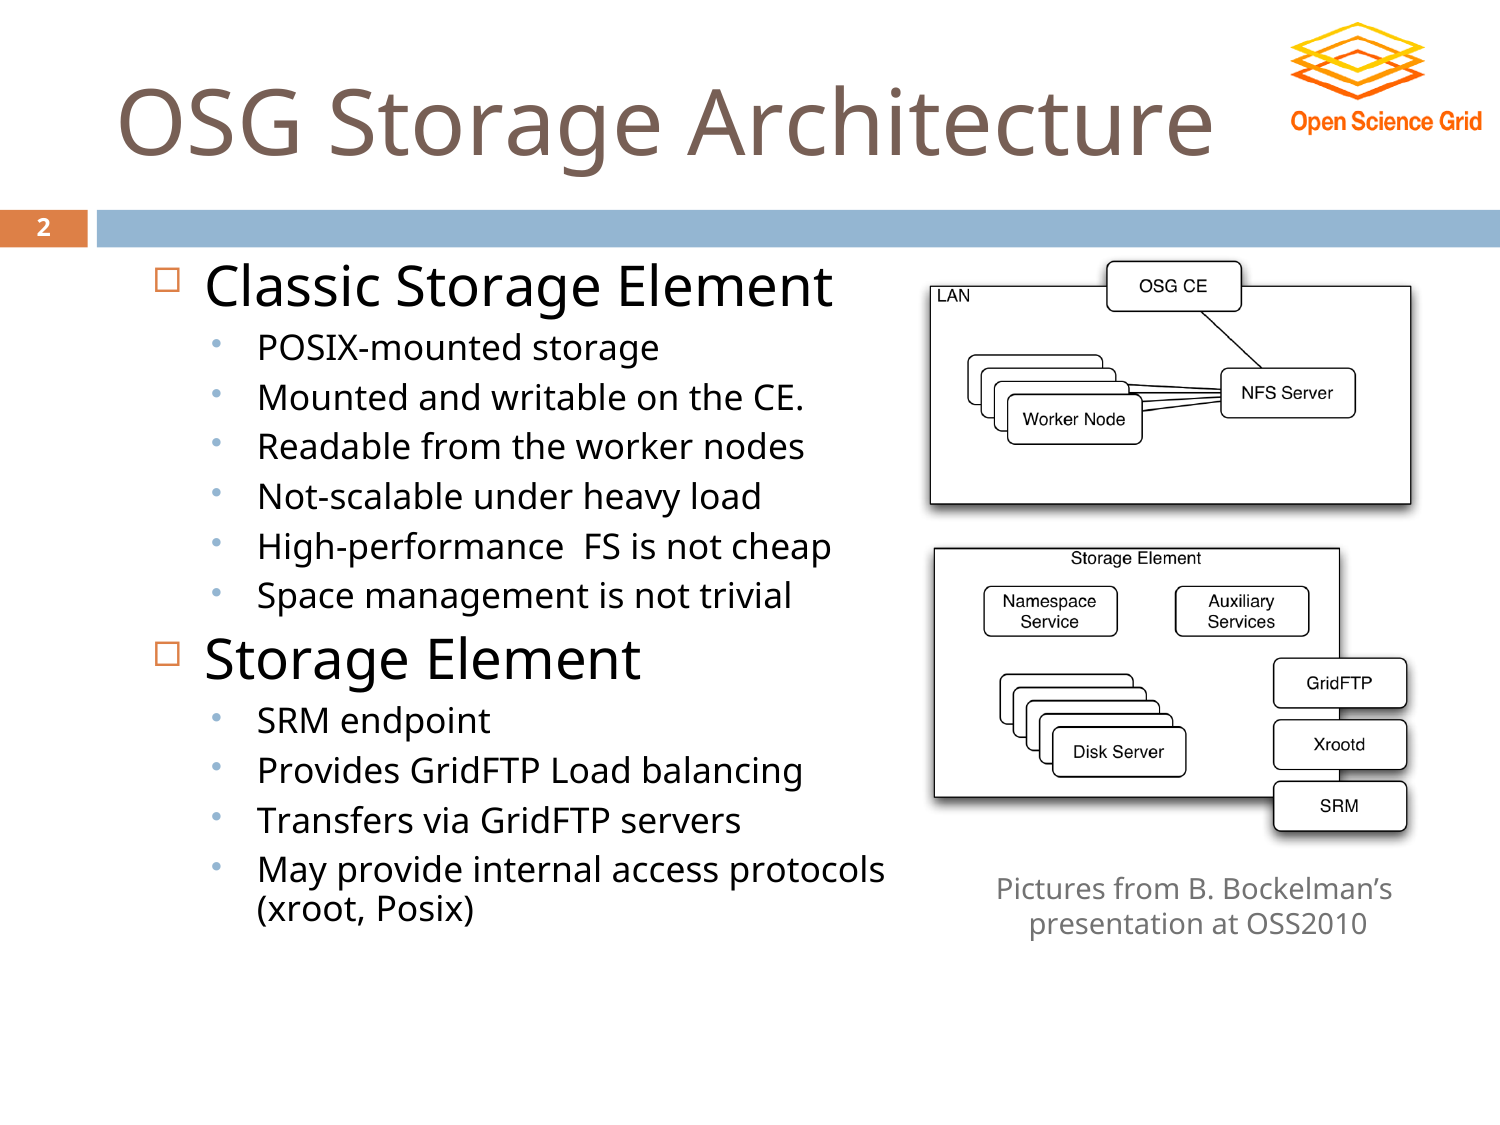

OSG Storage Architecture
Classic Storage Element
POSIX-mounted storage
Mounted and writable on the CE.
Readable from the worker nodes
Not-scalable under heavy load
High-performance FS is not cheap
Space management is not trivial
Storage Element
SRM endpoint
Provides GridFTP Load balancing
Transfers via GridFTP servers
May provide internal access protocols (xroot, Posix)
Pictures from B. Bockelman’s
presentation at OSS2010